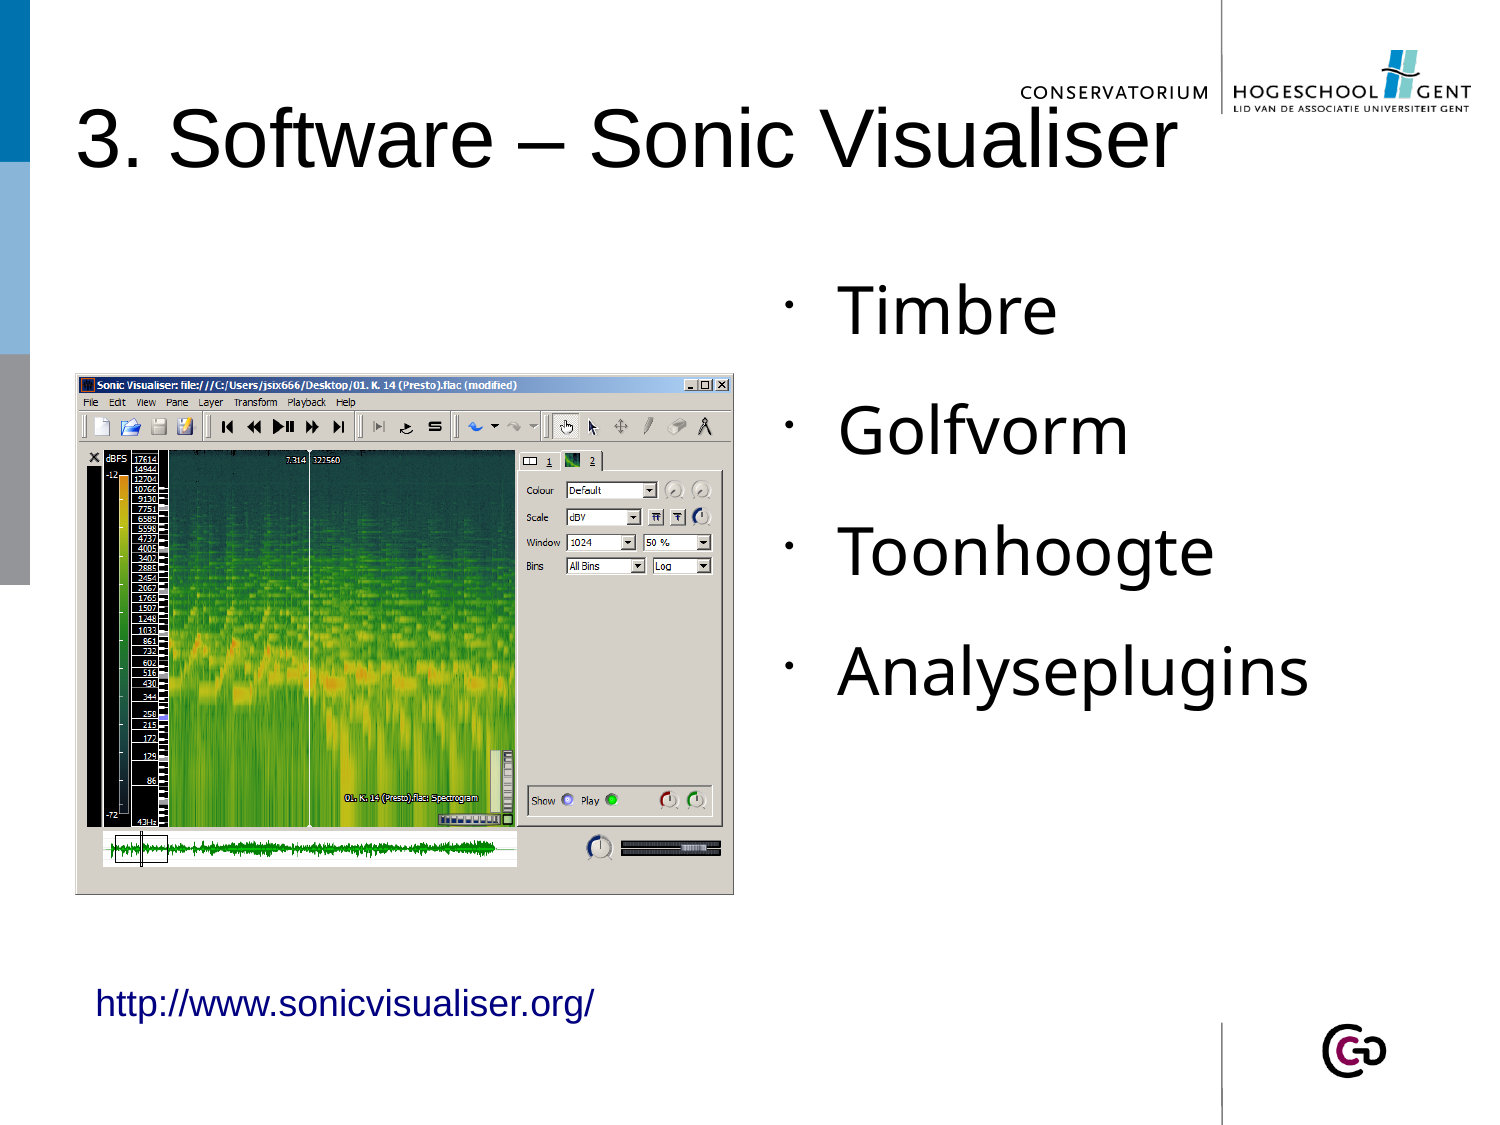

# 3. Software – Sonic Visualiser
Timbre
Golfvorm
Toonhoogte
Analyseplugins
http://www.sonicvisualiser.org/